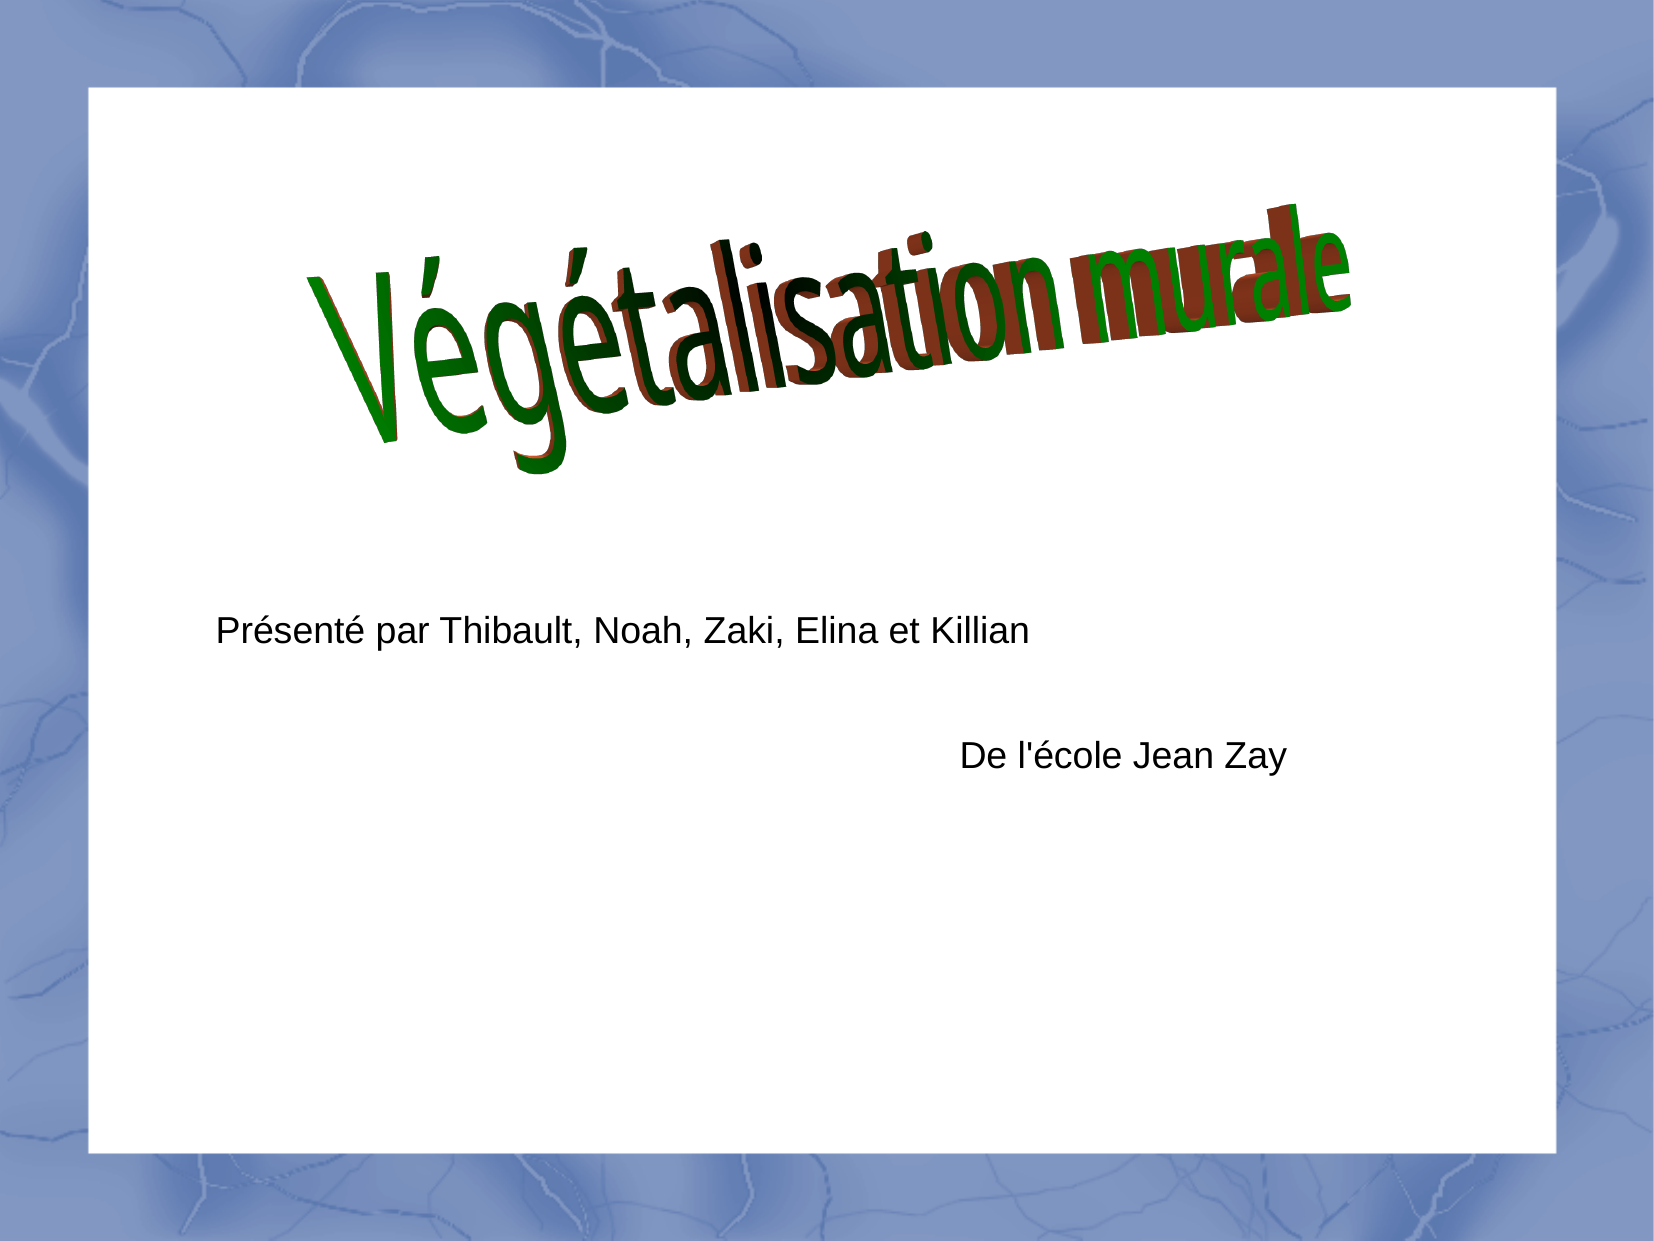

Végétalisation murale
Présenté par Thibault, Noah, Zaki, Elina et Killian
De l'école Jean Zay